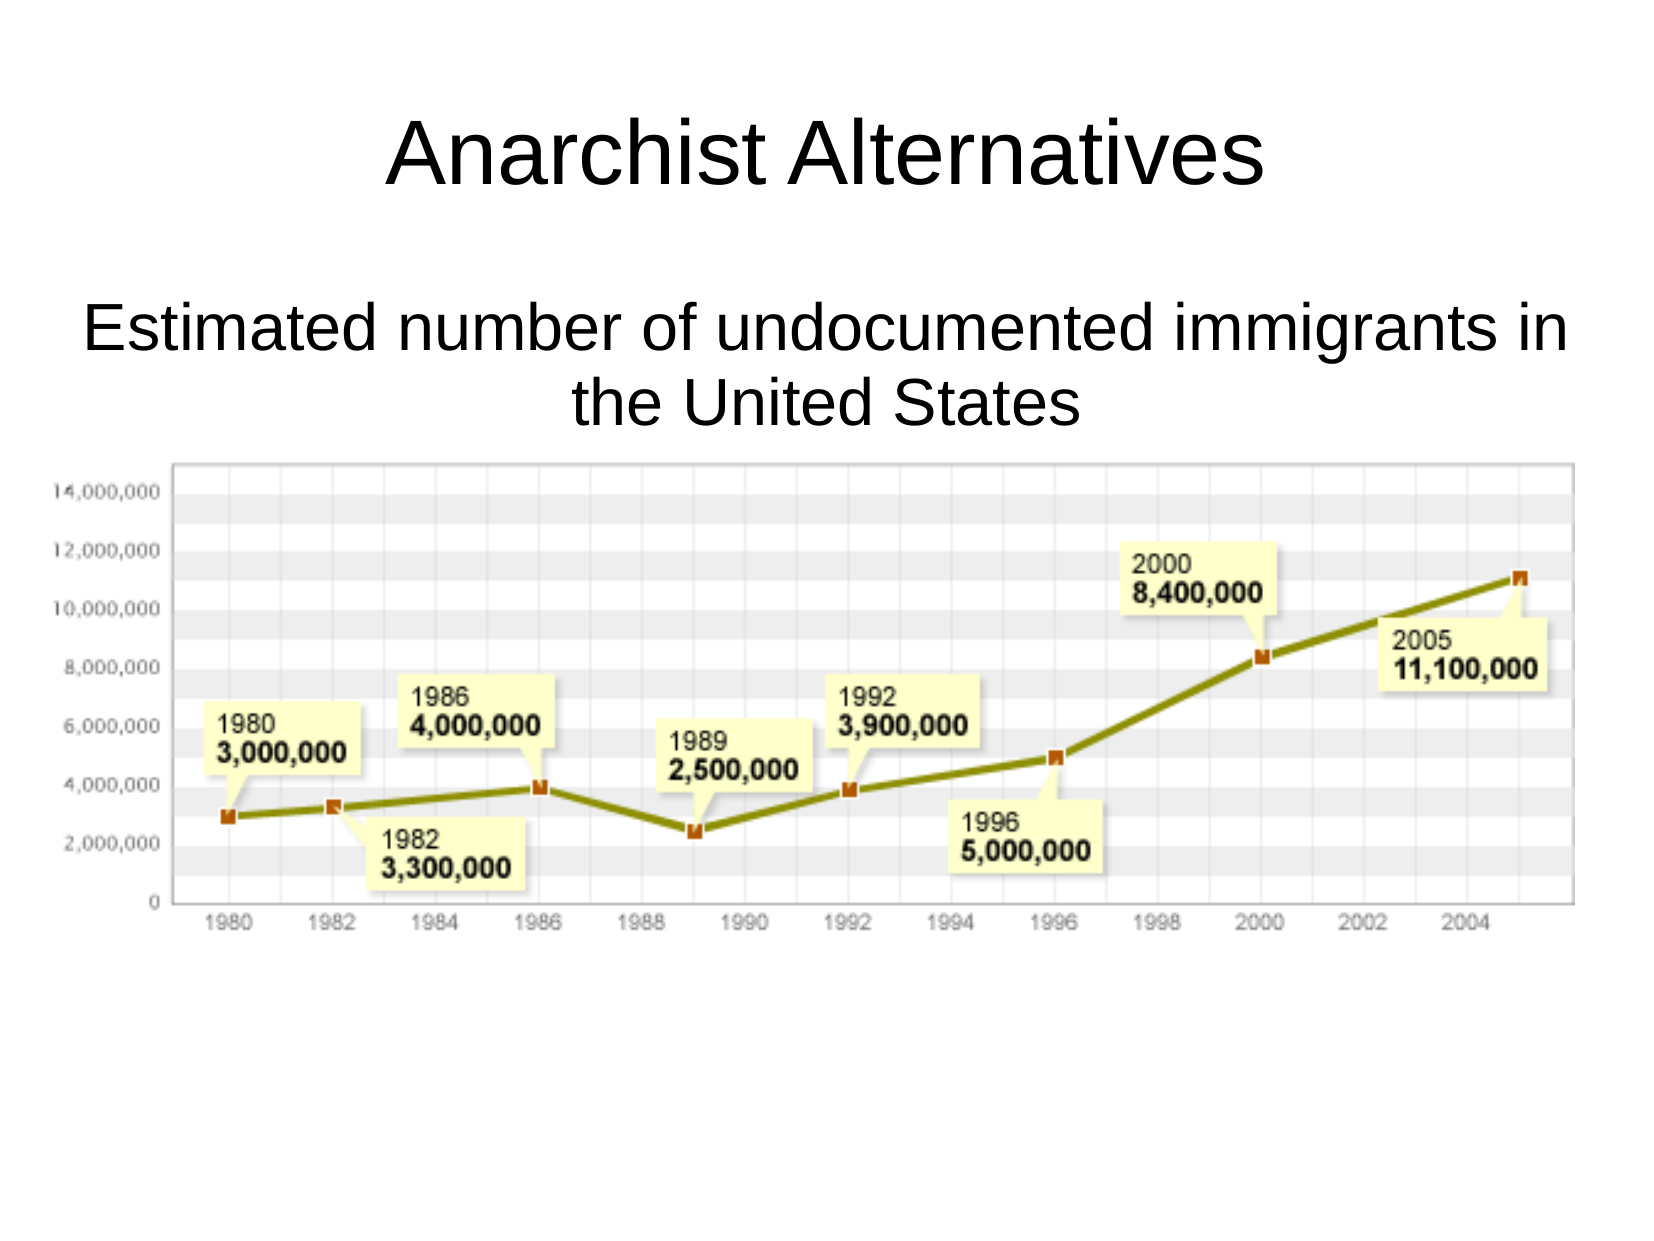

# Anarchist Alternatives
Estimated number of undocumented immigrants in the United States